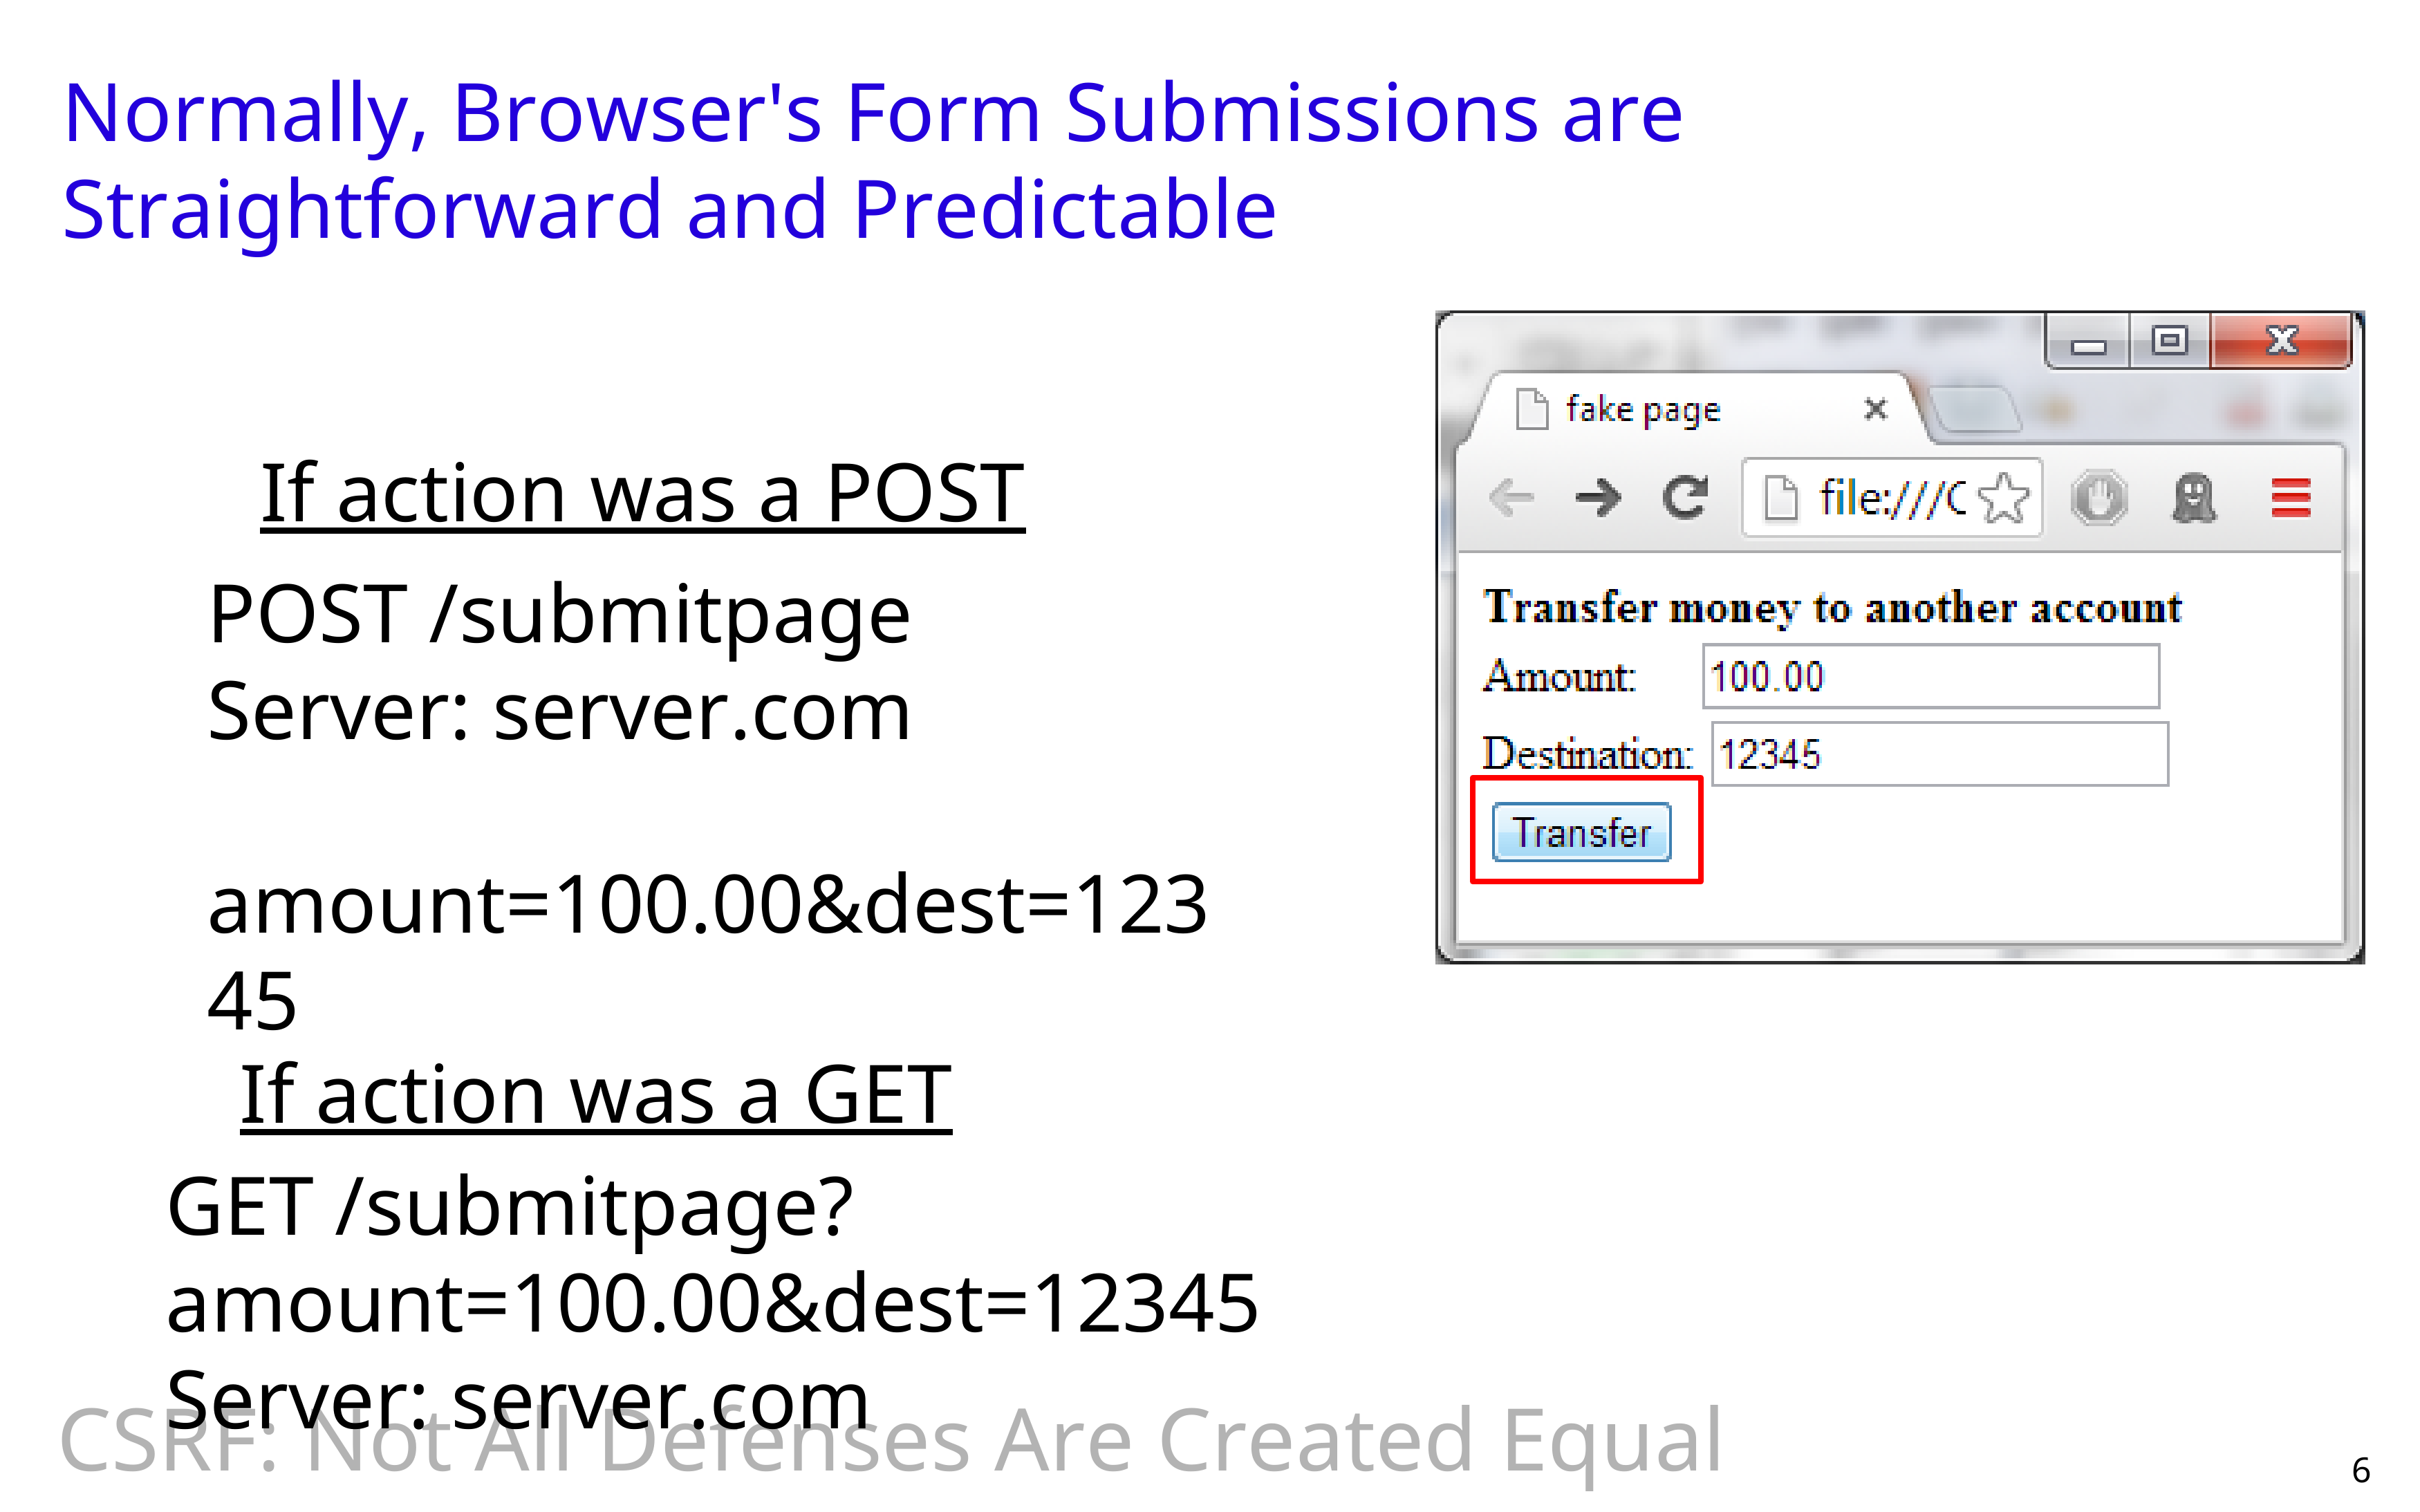

Normally, Browser's Form Submissions are Straightforward and Predictable
If action was a POST
POST /submitpage
Server: server.com
amount=100.00&dest=12345
If action was a GET
GET /submitpage?amount=100.00&dest=12345
Server: server.com